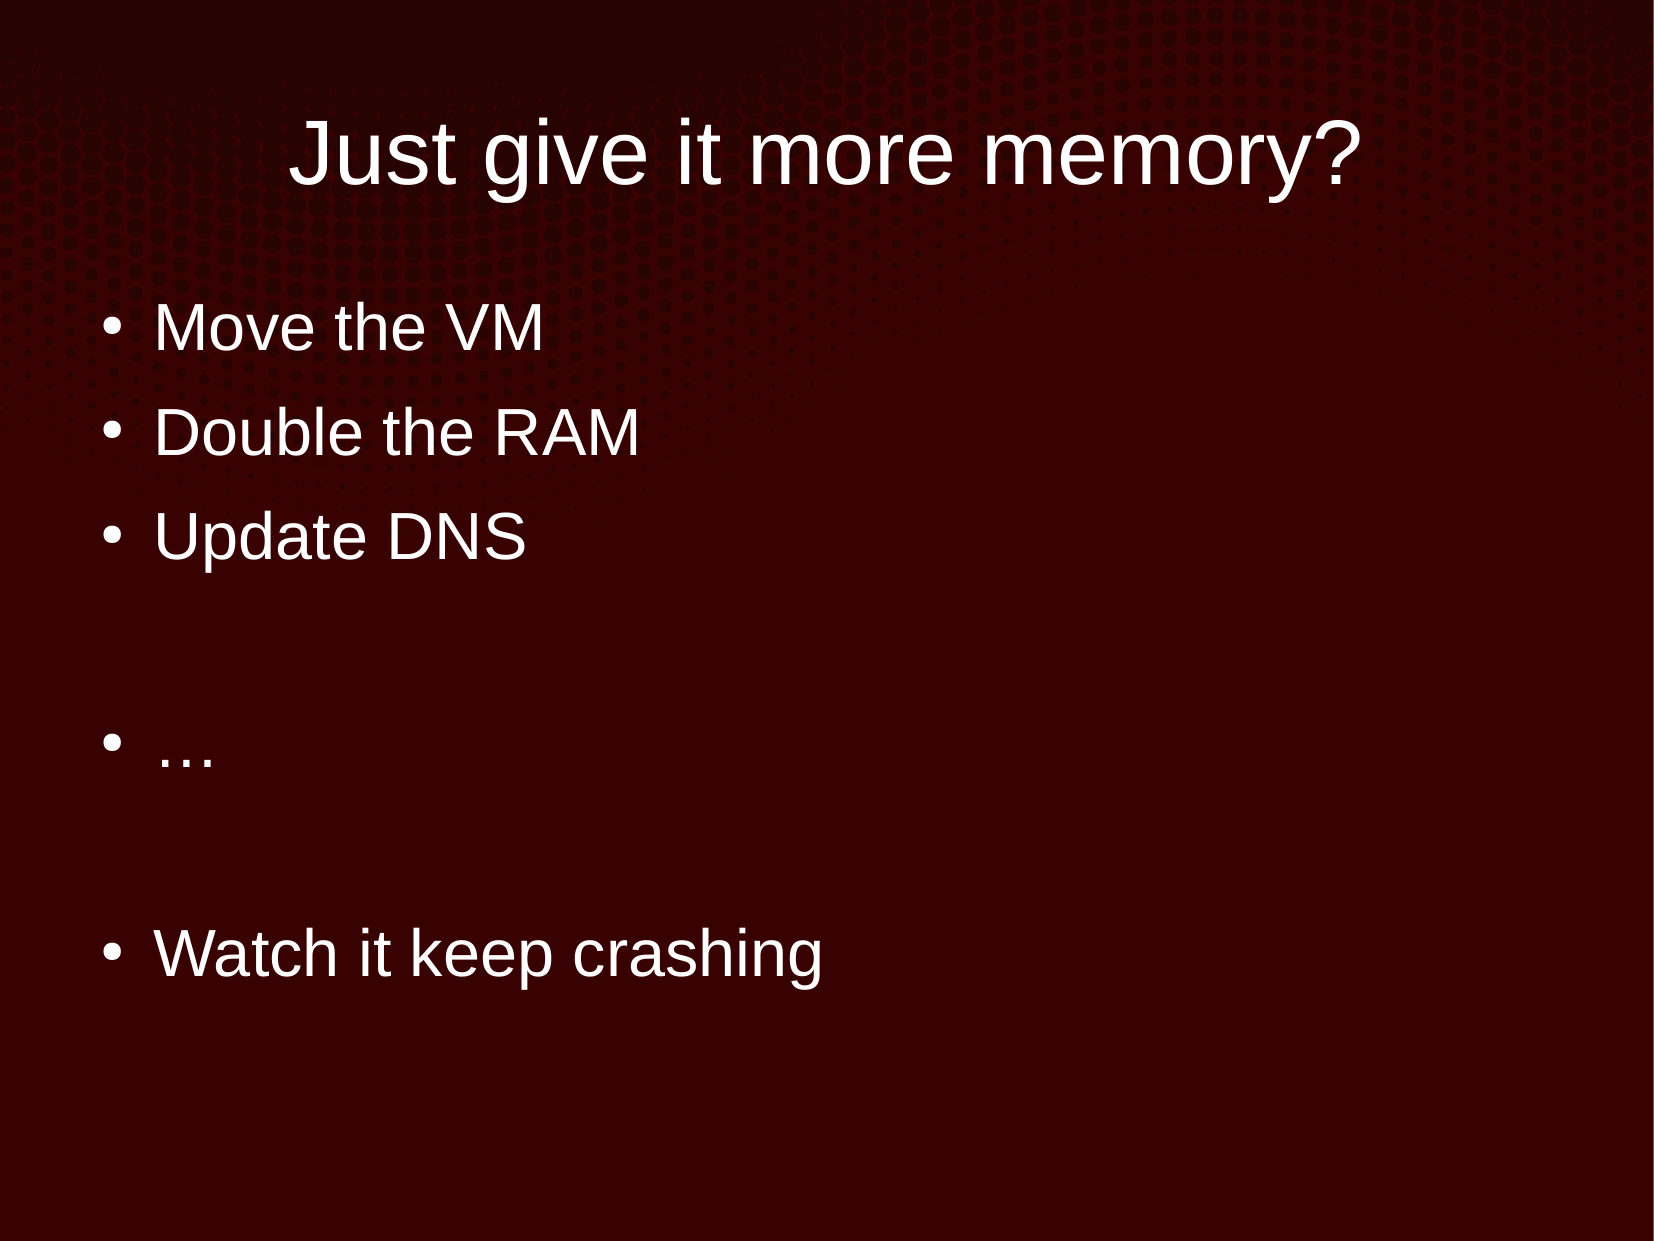

# Just give it more memory?
Move the VM
Double the RAM
Update DNS
…
Watch it keep crashing